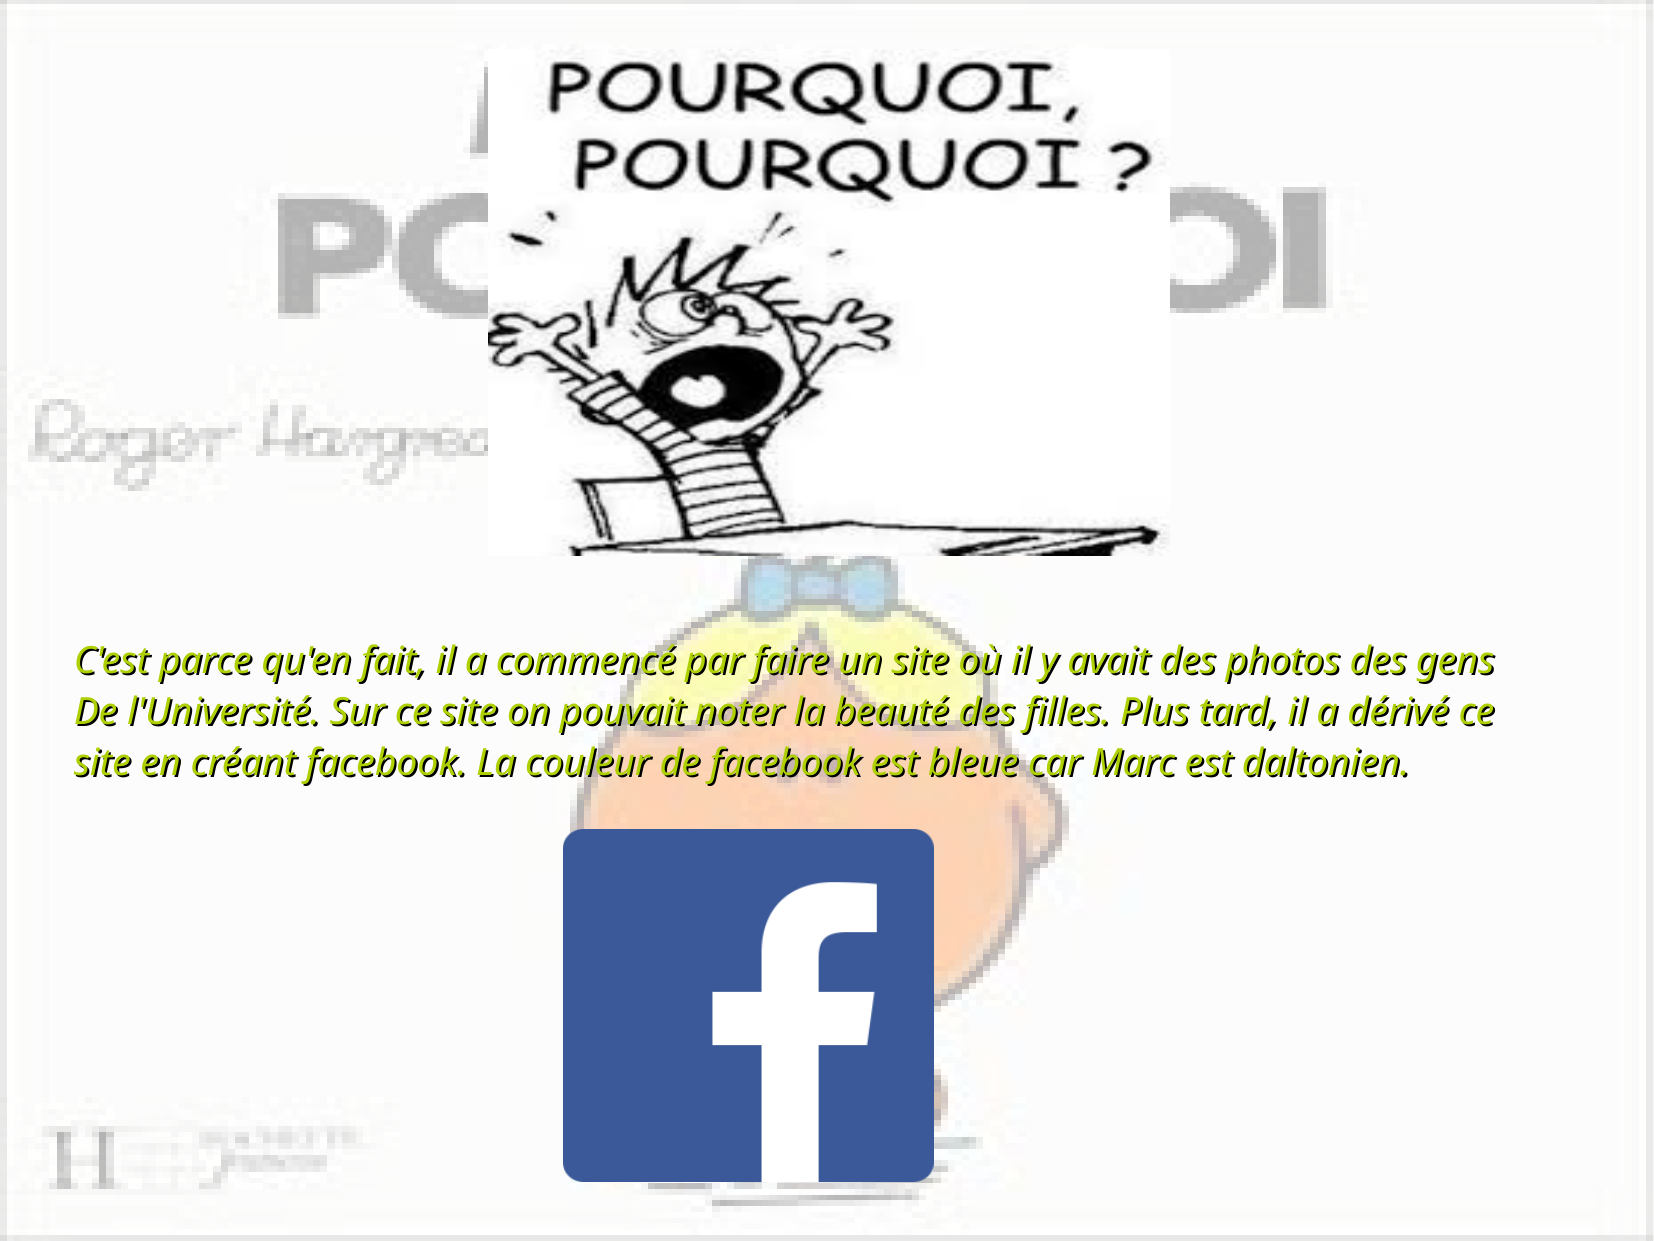

C'est parce qu'en fait, il a commencé par faire un site où il y avait des photos des gens
De l'Université. Sur ce site on pouvait noter la beauté des filles. Plus tard, il a dérivé ce
site en créant facebook. La couleur de facebook est bleue car Marc est daltonien.